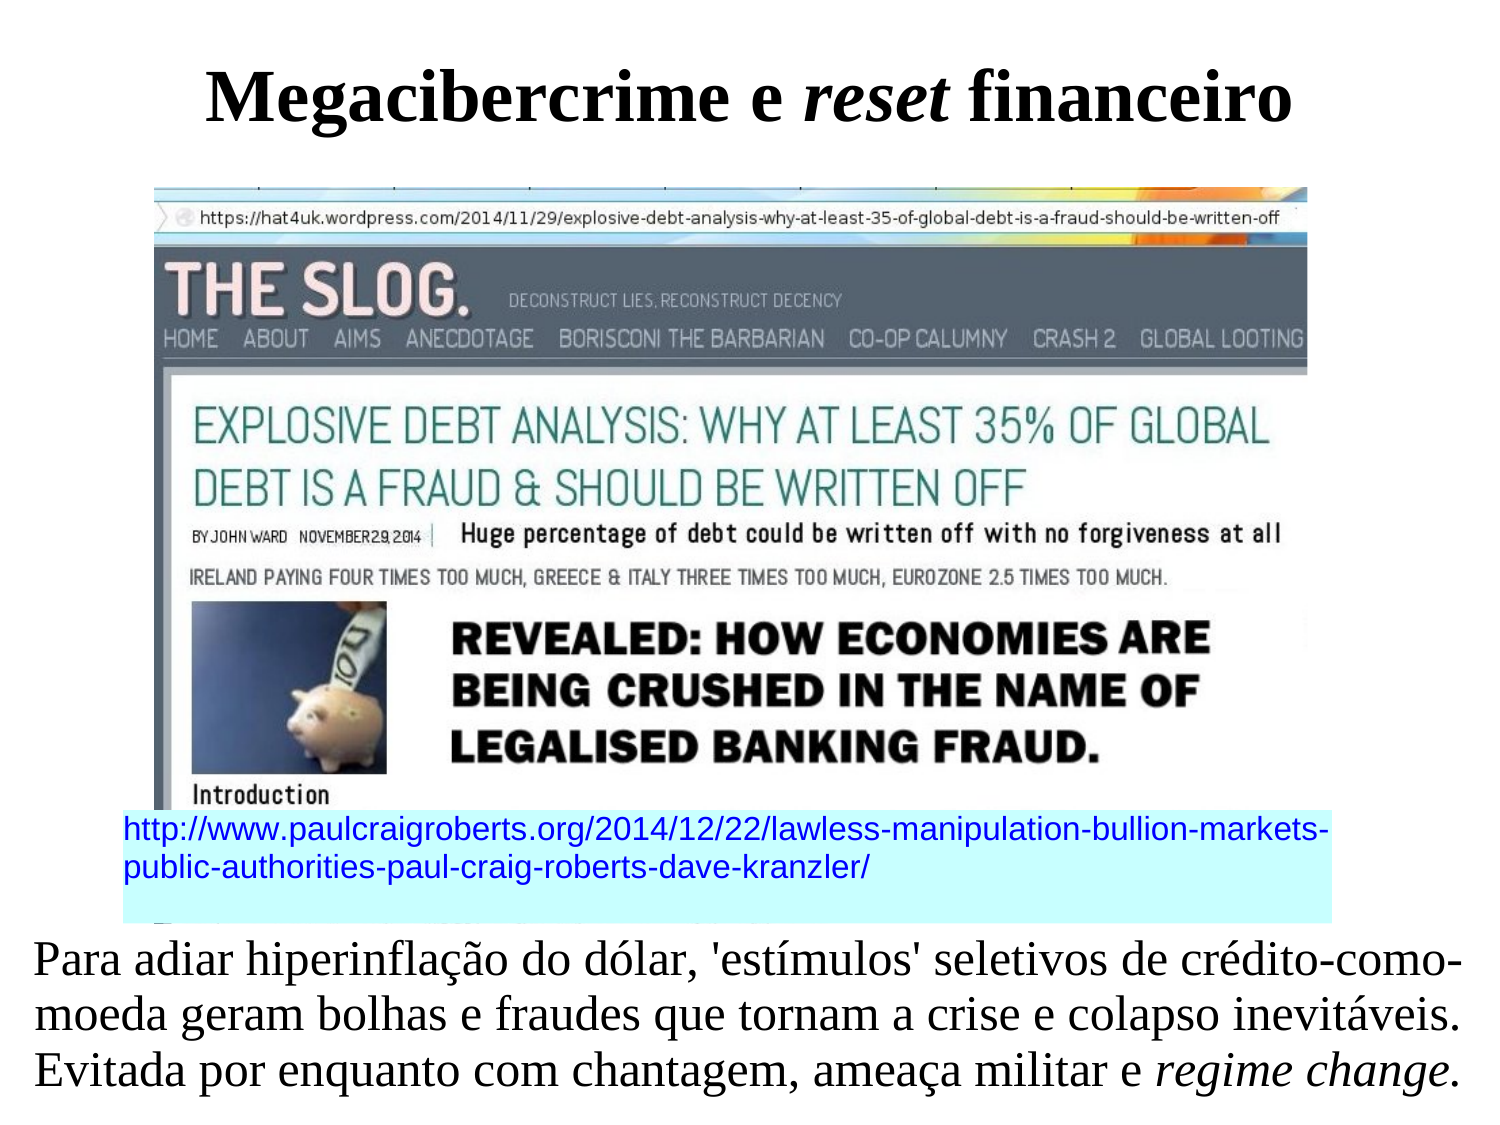

# Megacibercrime e reset financeiro
http://www.paulcraigroberts.org/2014/12/22/lawless-manipulation-bullion-markets-
public-authorities-paul-craig-roberts-dave-kranzler/
Para adiar hiperinflação do dólar, 'estímulos' seletivos de crédito-como-
moeda geram bolhas e fraudes que tornam a crise e colapso inevitáveis.
Evitada por enquanto com chantagem, ameaça militar e regime change.